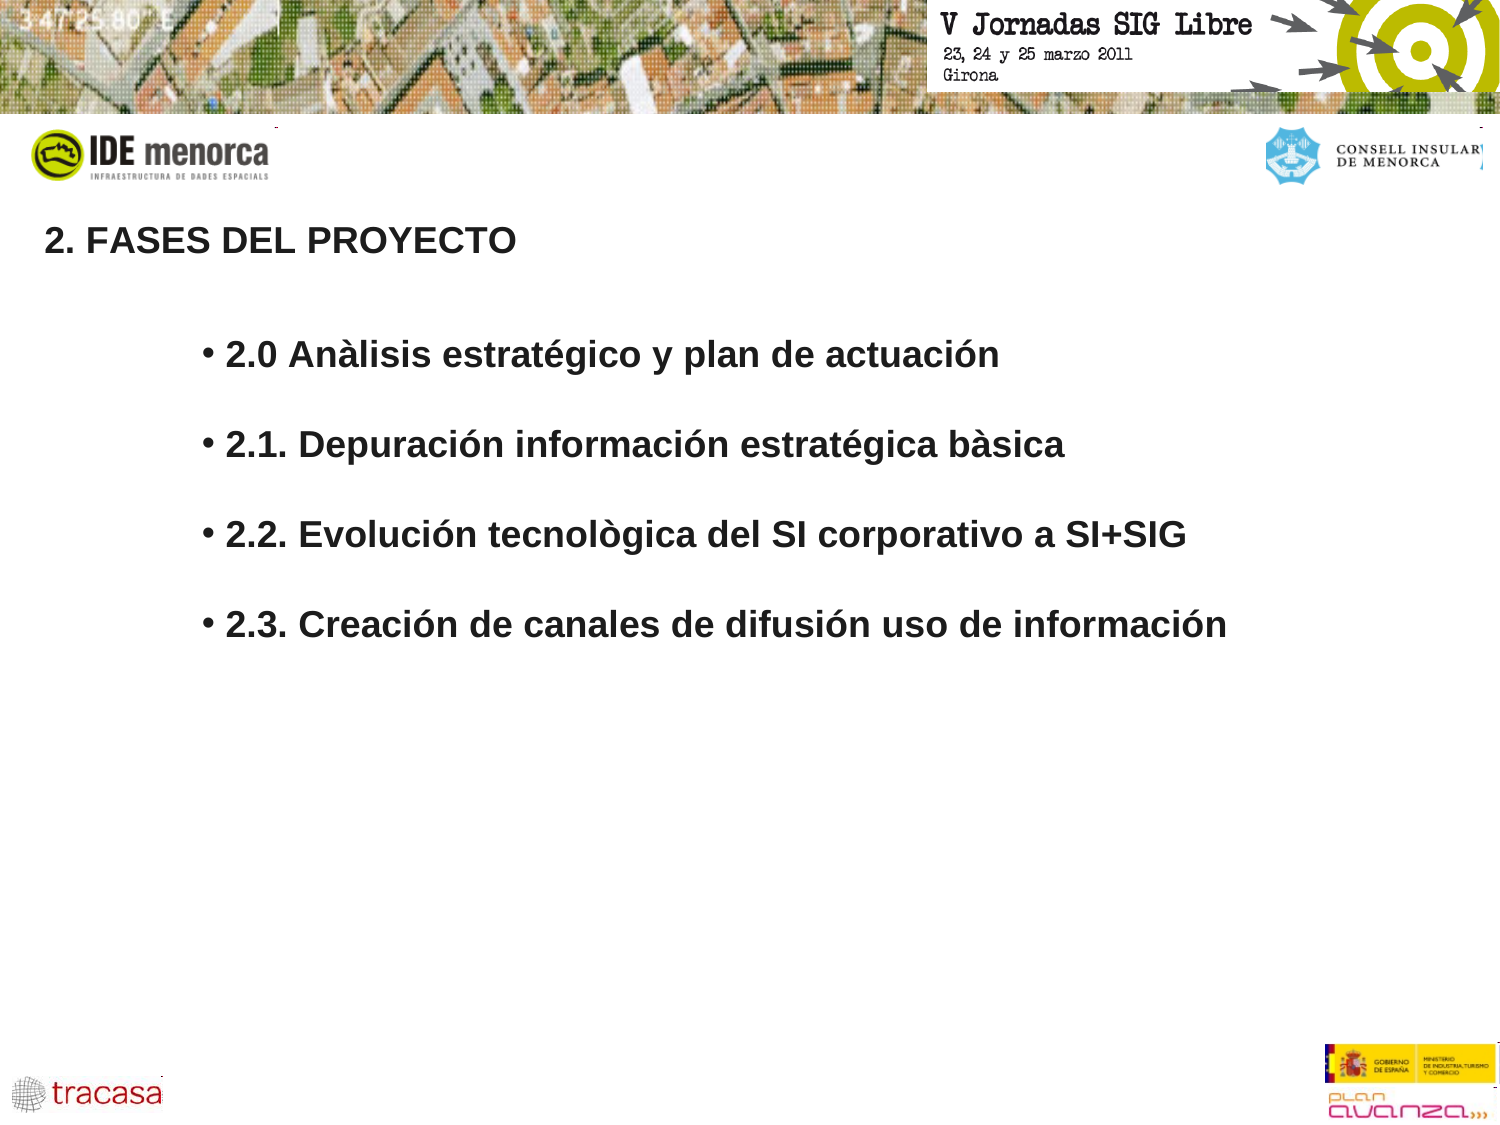

2. FASES DEL PROYECTO
 2.0 Anàlisis estratégico y plan de actuación
 2.1. Depuración información estratégica bàsica
 2.2. Evolución tecnològica del SI corporativo a SI+SIG
 2.3. Creación de canales de difusión uso de información